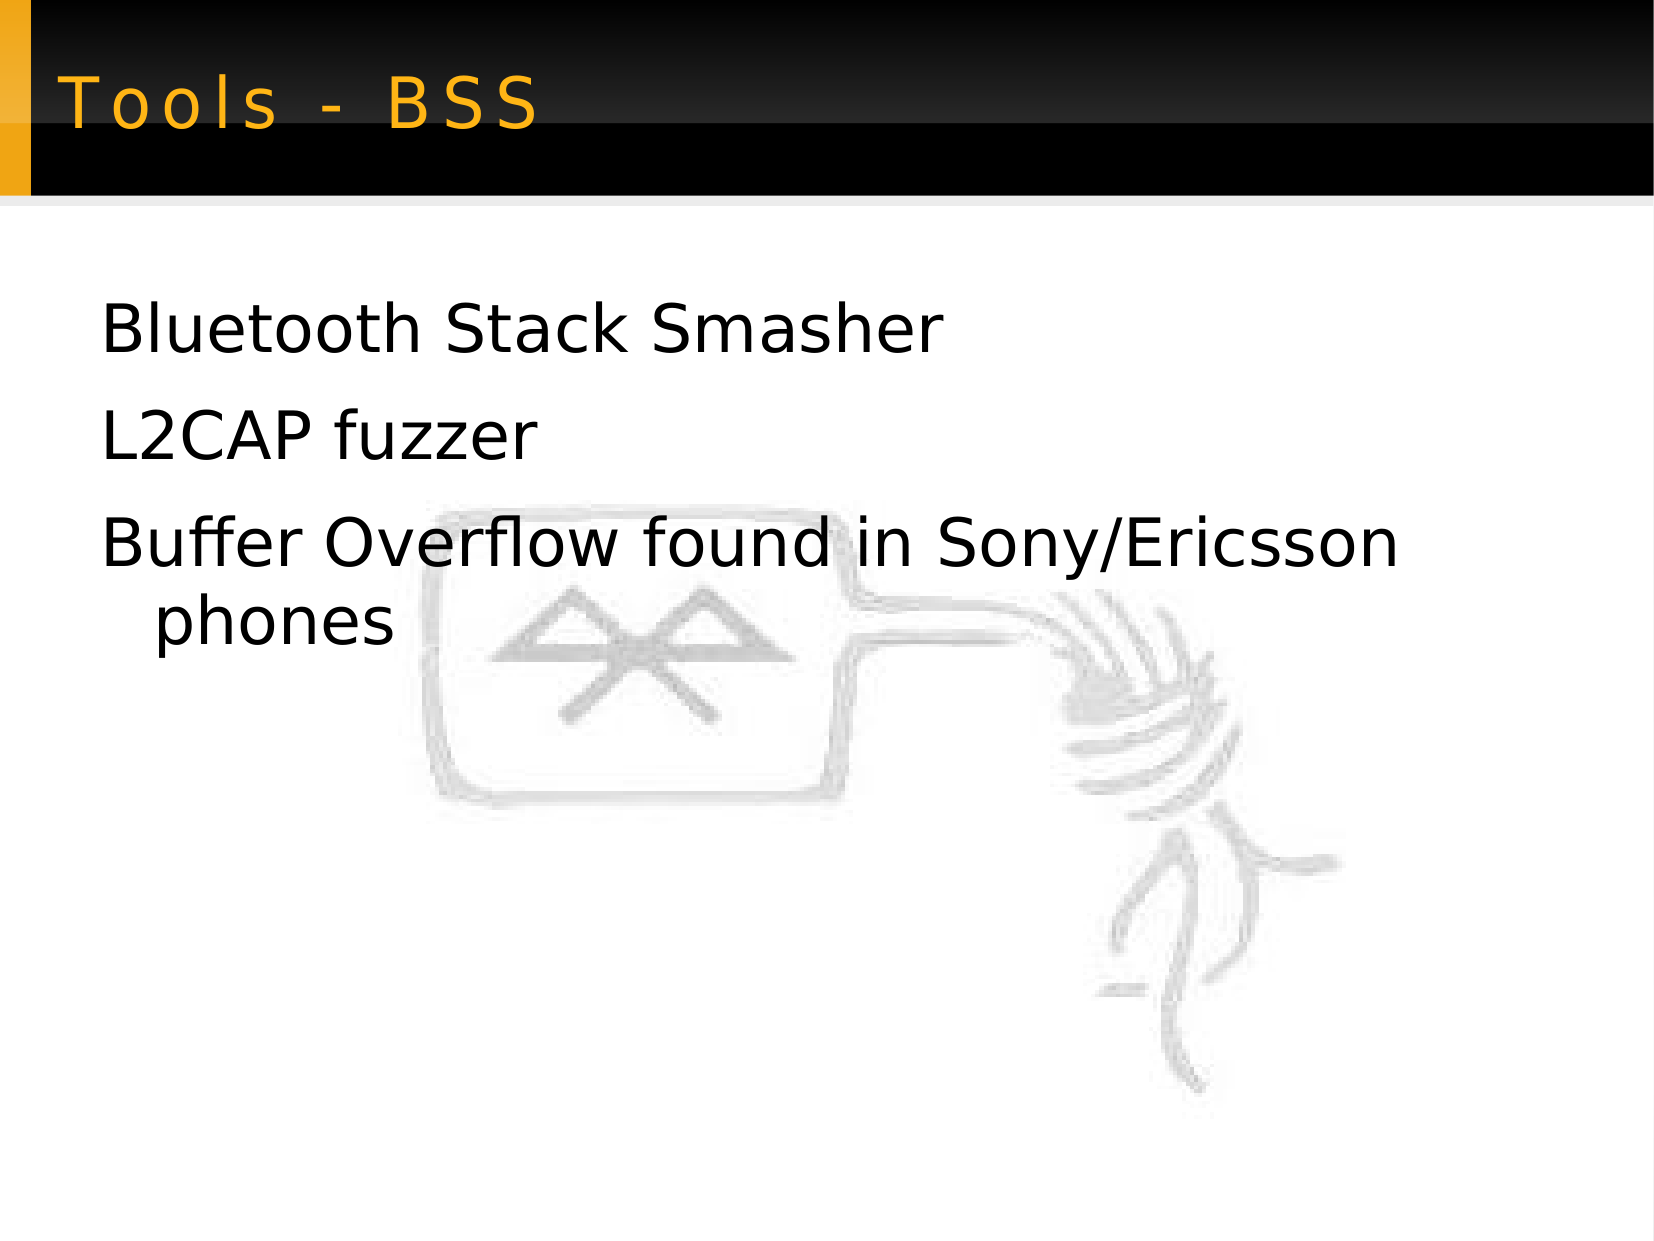

# Tools - BSS
Bluetooth Stack Smasher
L2CAP fuzzer
Buffer Overflow found in Sony/Ericsson phones